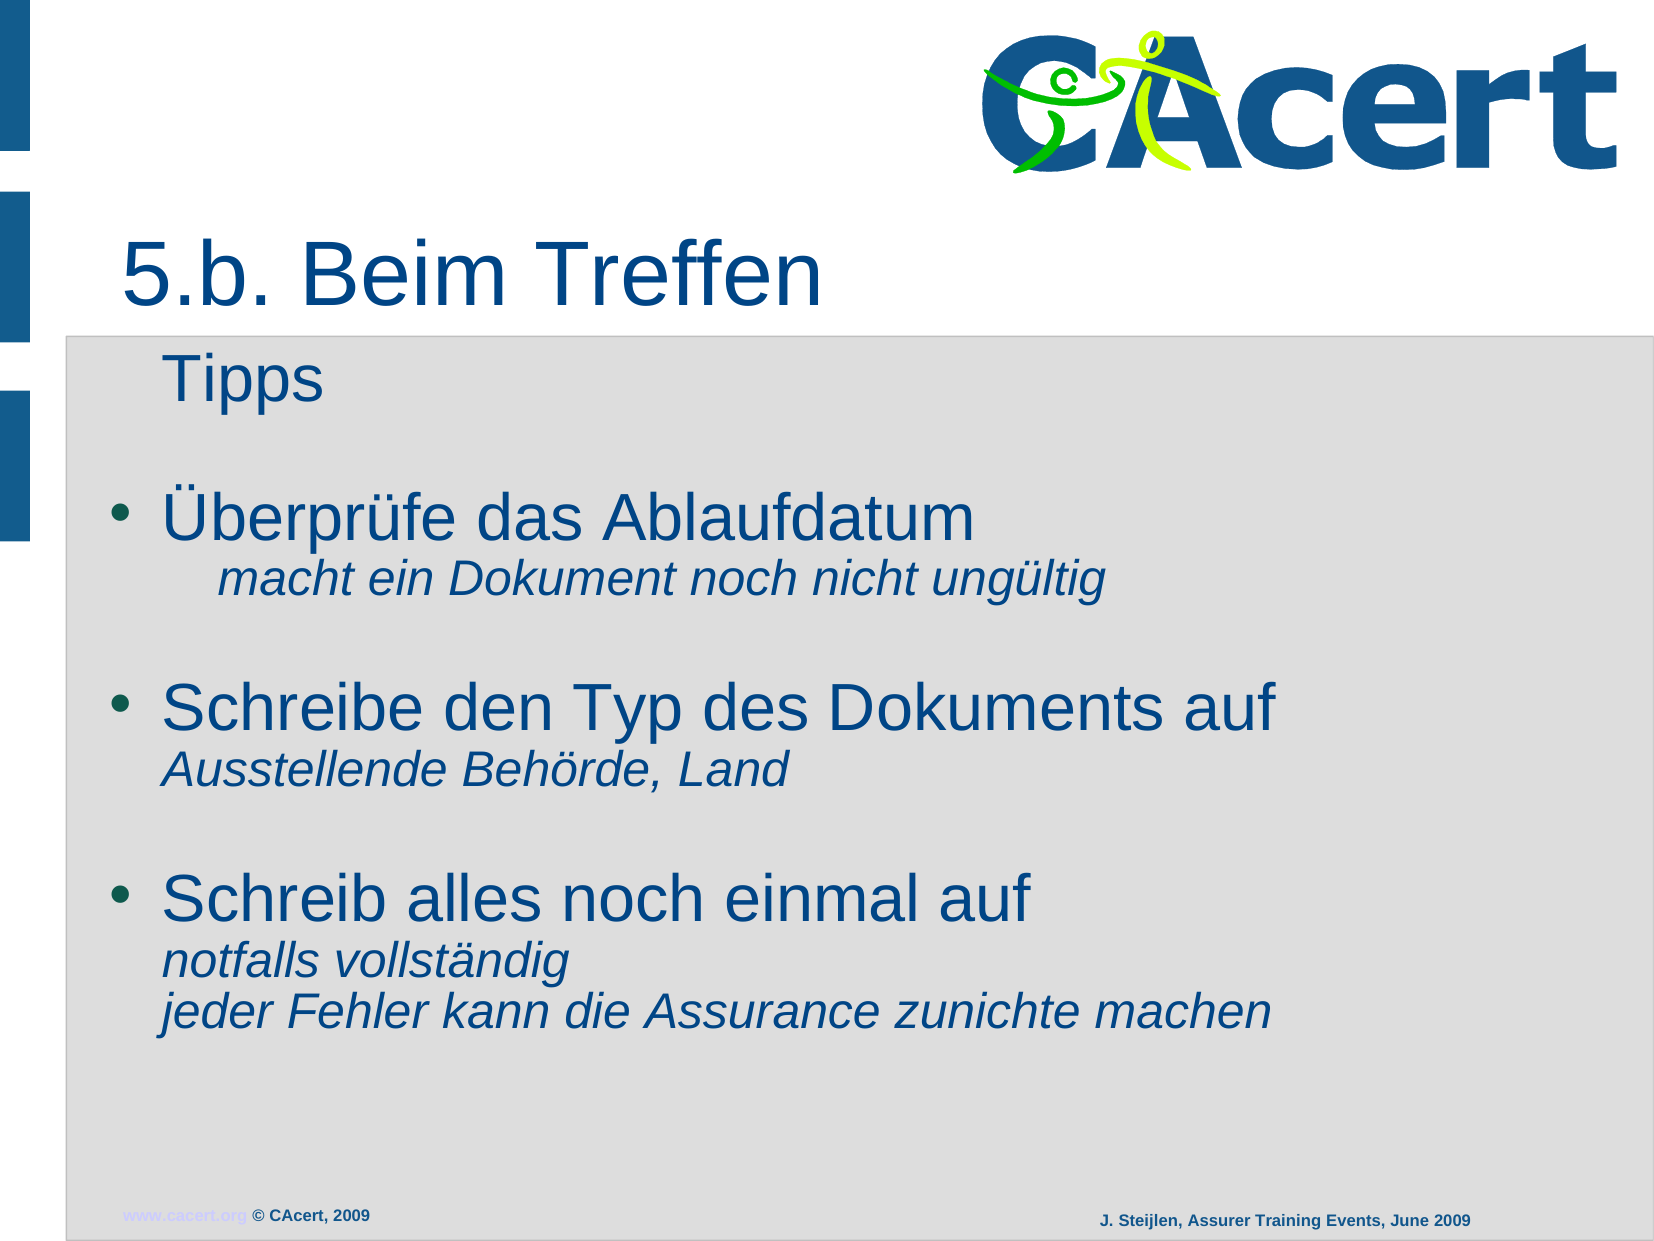

# 5.b. Beim Treffen
Tipps
Überprüfe das Ablaufdatum
 macht ein Dokument noch nicht ungültig
Schreibe den Typ des Dokuments auf
Ausstellende Behörde, Land
Schreib alles noch einmal auf
notfalls vollständig
jeder Fehler kann die Assurance zunichte machen